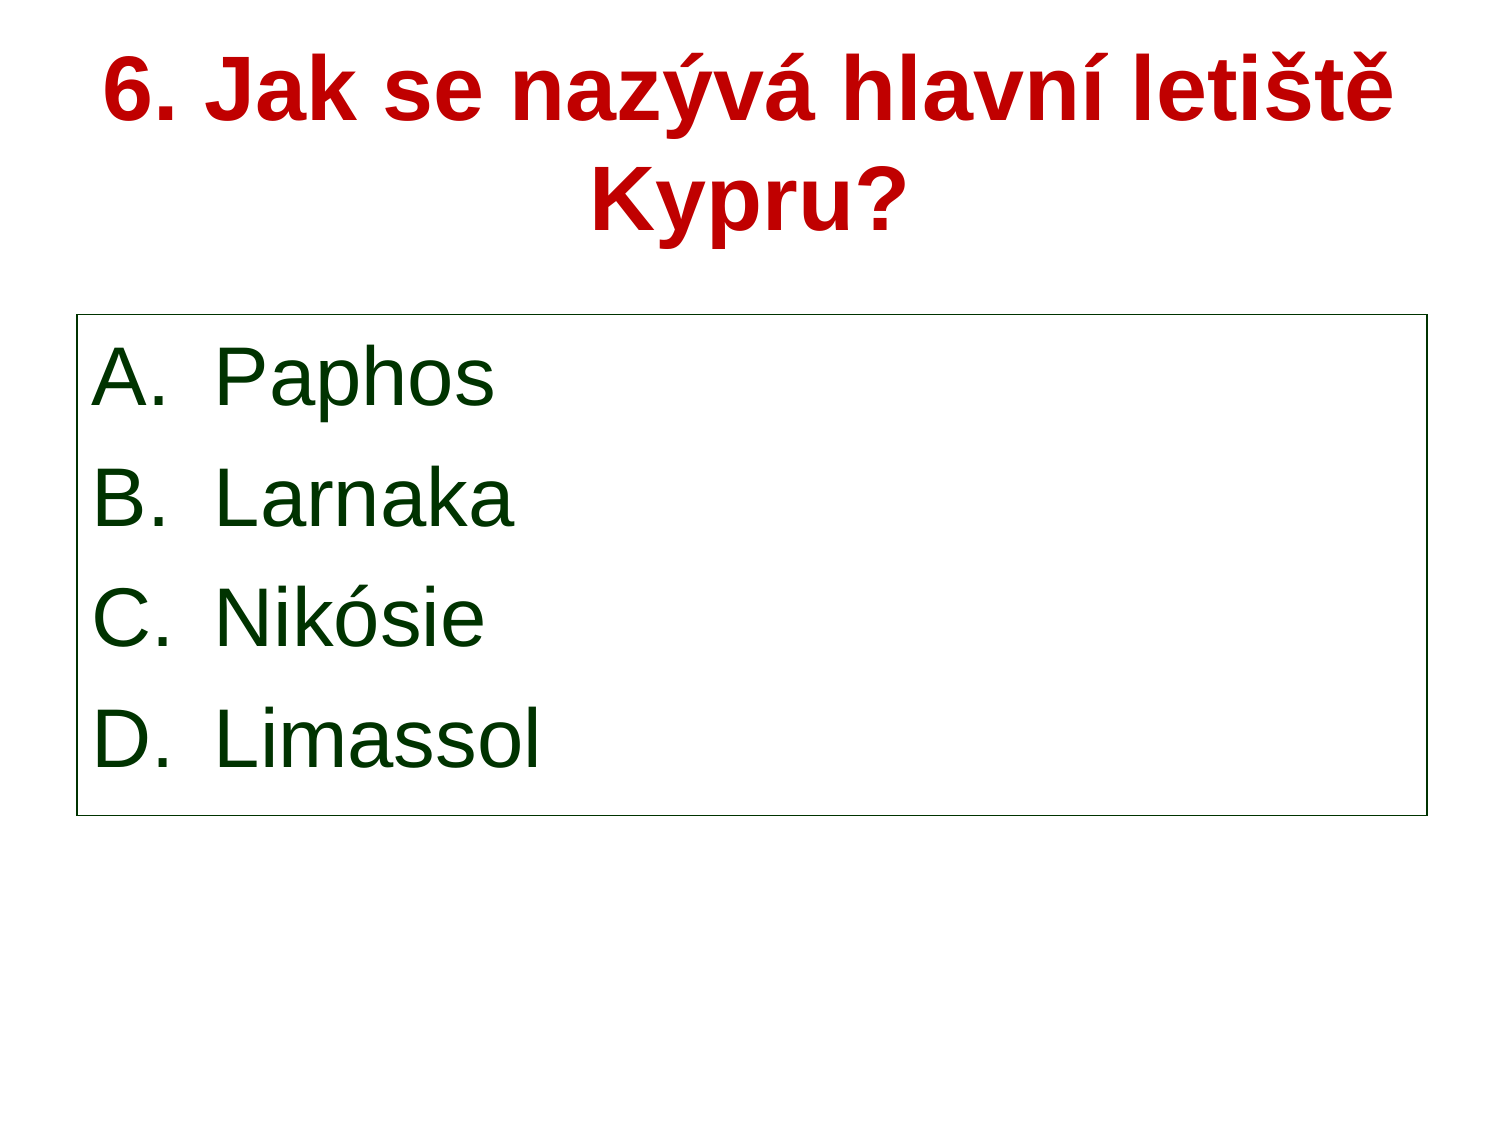

# 6. Jak se nazývá hlavní letiště Kypru?
Paphos
Larnaka
Nikósie
Limassol